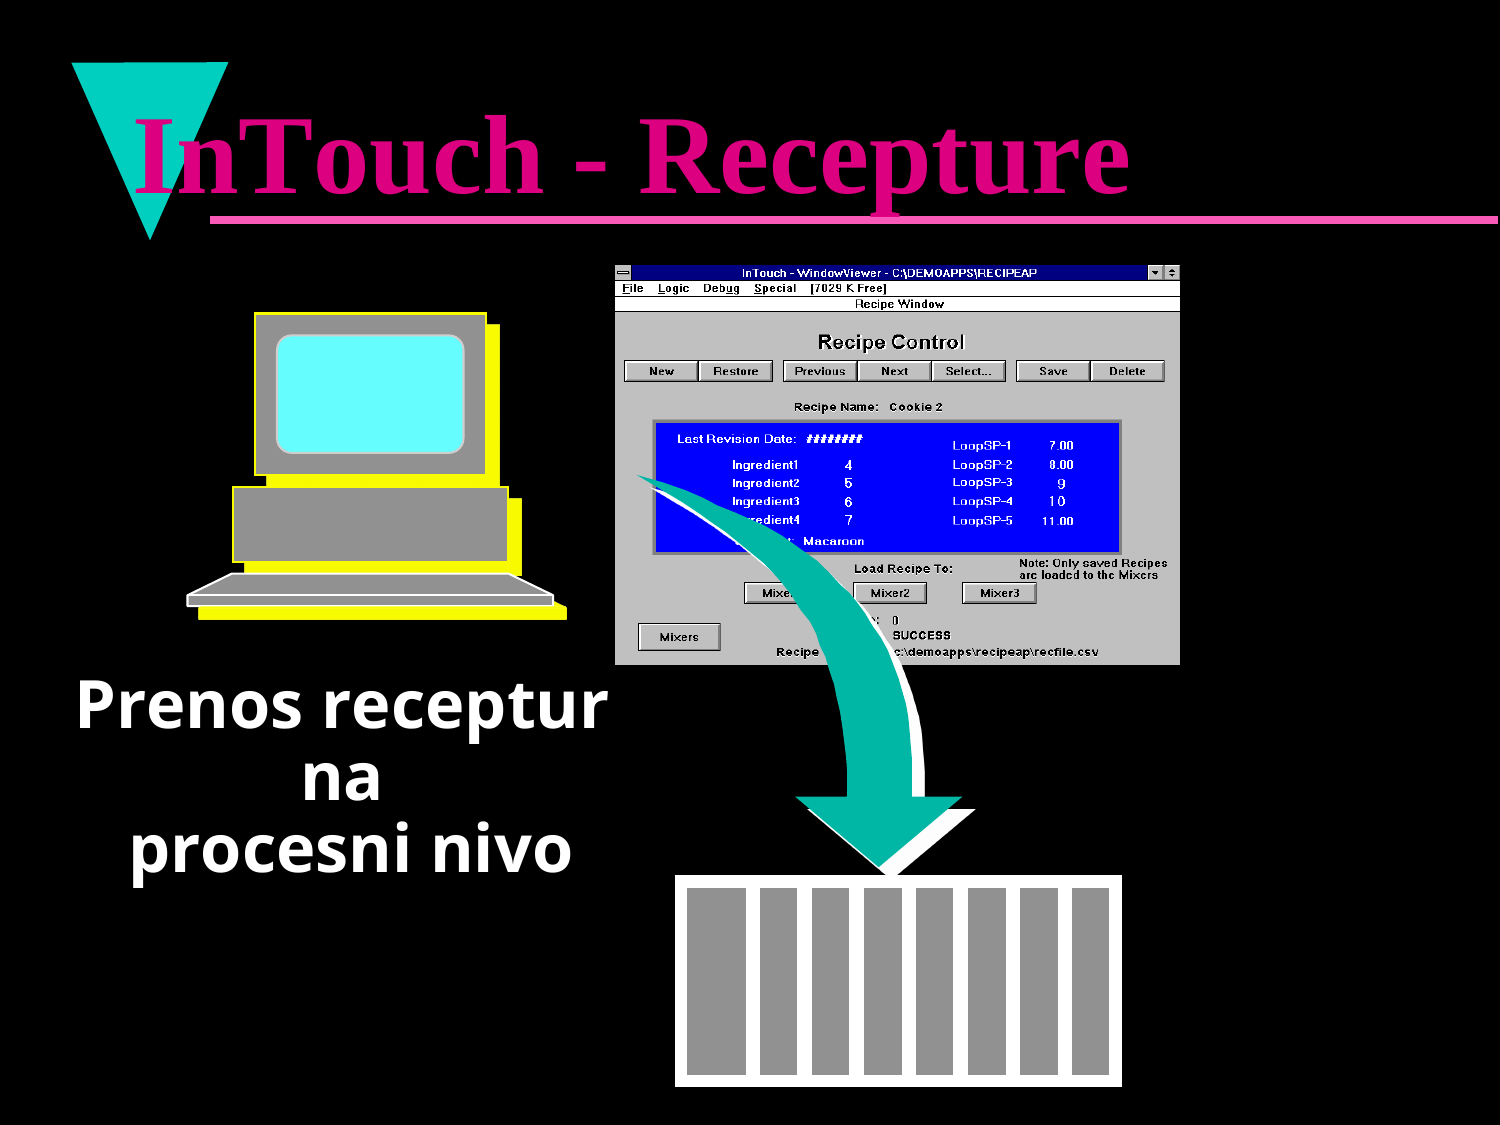

# InTouch - Recepture
Prenos receptur
na
procesni nivo
37